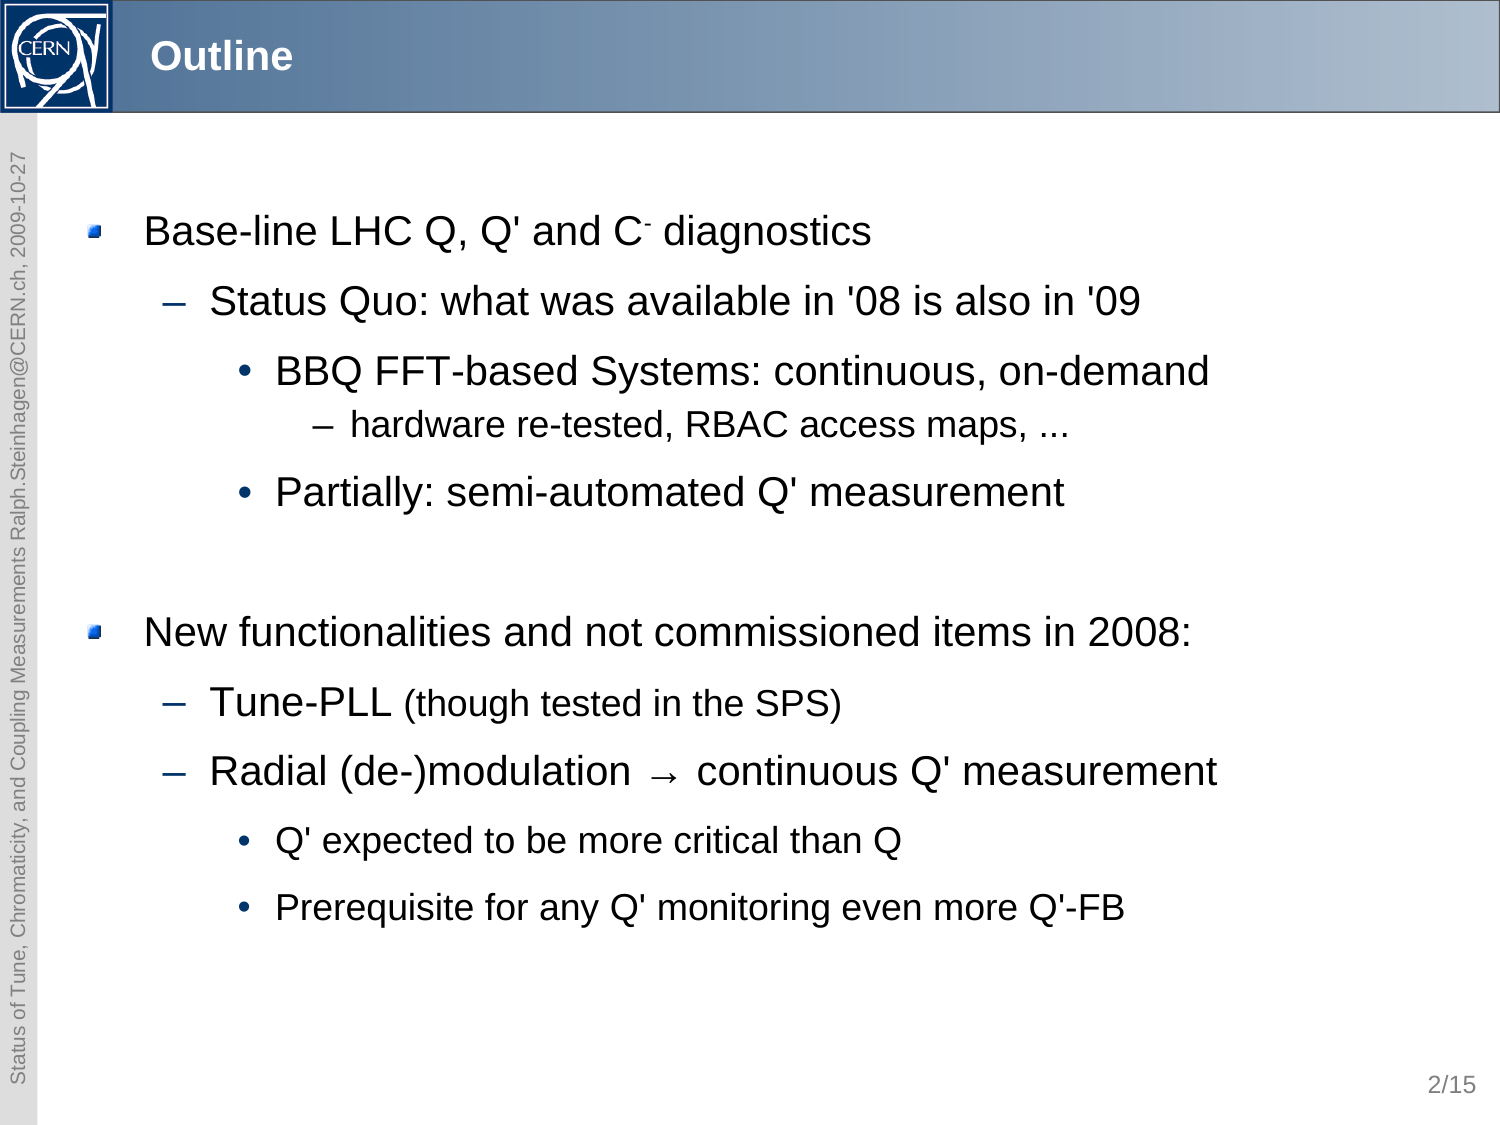

# Outline
Base-line LHC Q, Q' and C- diagnostics
Status Quo: what was available in '08 is also in '09
BBQ FFT-based Systems: continuous, on-demand
hardware re-tested, RBAC access maps, ...
Partially: semi-automated Q' measurement
New functionalities and not commissioned items in 2008:
Tune-PLL (though tested in the SPS)
Radial (de-)modulation → continuous Q' measurement
Q' expected to be more critical than Q
Prerequisite for any Q' monitoring even more Q'-FB